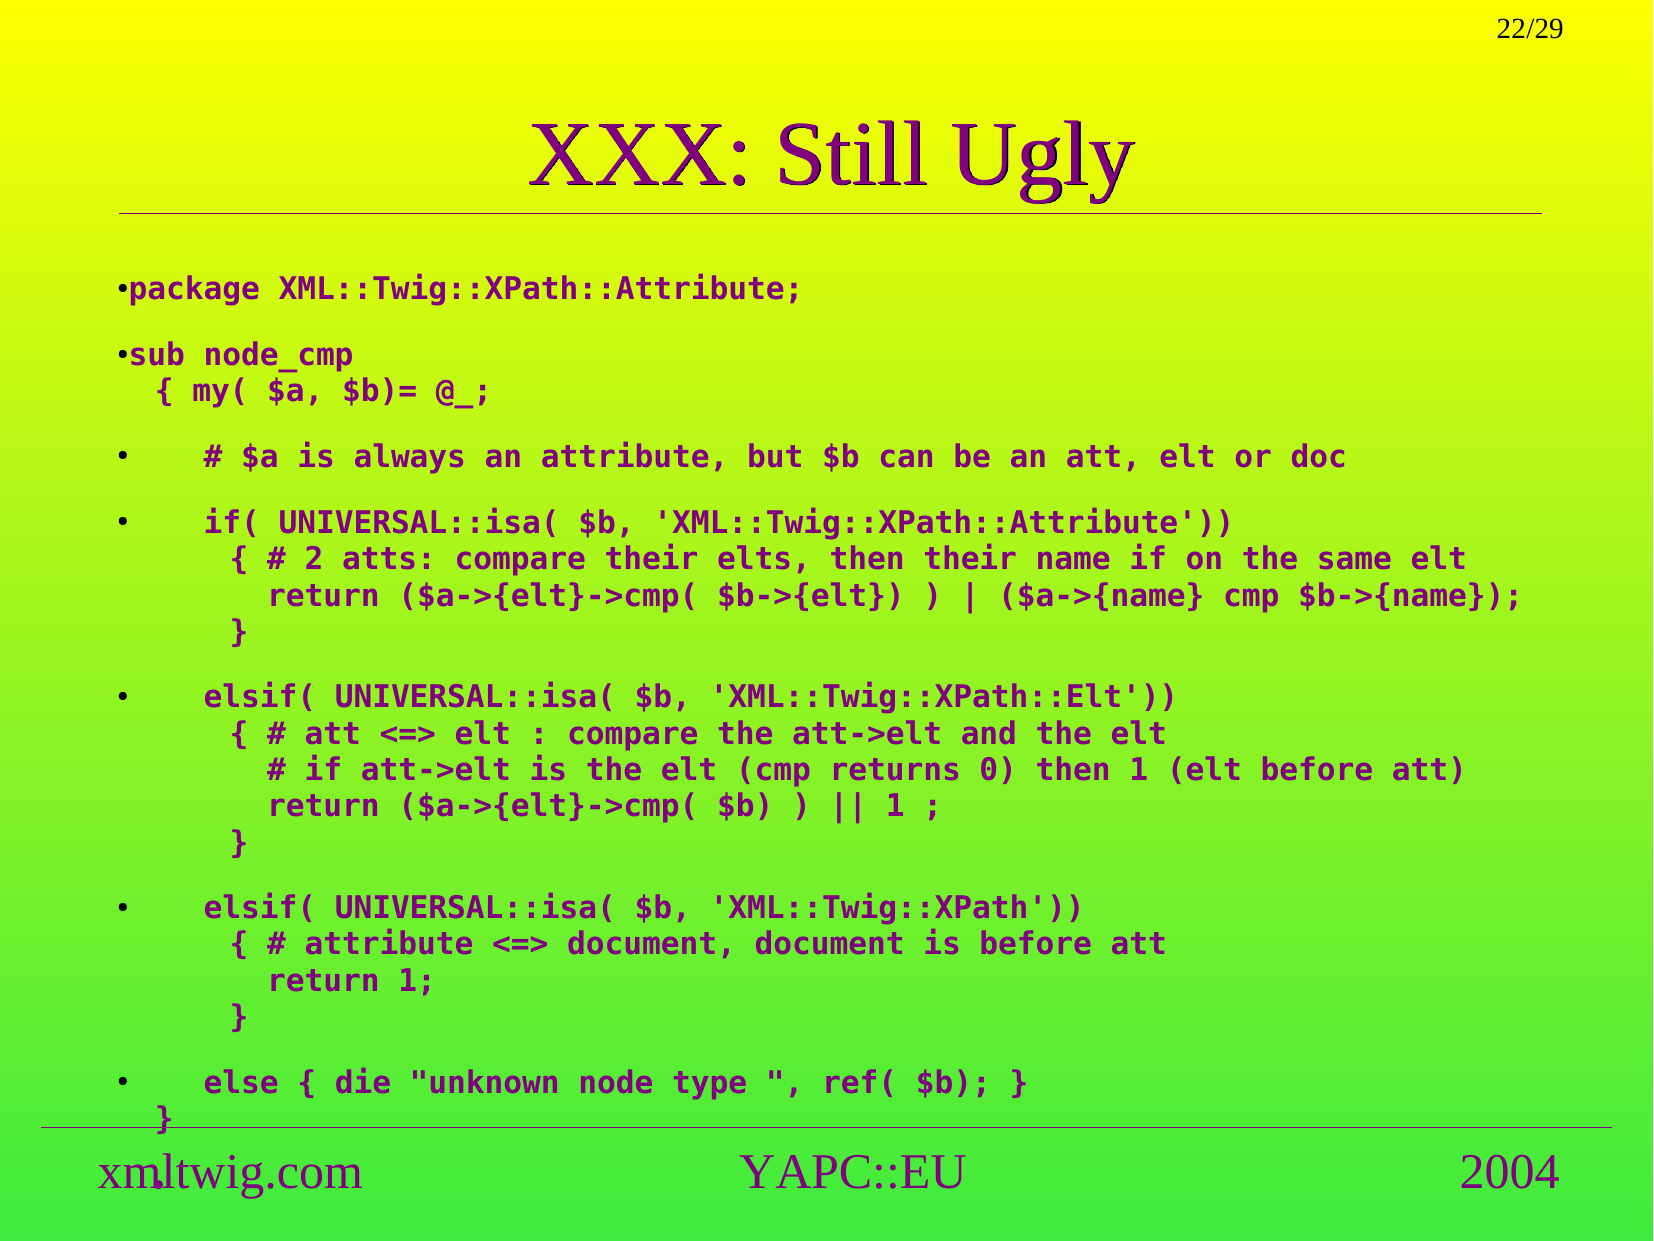

# XXX: Still Ugly
package XML::Twig::XPath::Attribute;
sub node_cmp
 { my( $a, $b)= @_;
 # $a is always an attribute, but $b can be an att, elt or doc
 if( UNIVERSAL::isa( $b, 'XML::Twig::XPath::Attribute'))
 { # 2 atts: compare their elts, then their name if on the same elt
 return ($a->{elt}->cmp( $b->{elt}) ) | ($a->{name} cmp $b->{name});
 }
 elsif( UNIVERSAL::isa( $b, 'XML::Twig::XPath::Elt'))
 { # att <=> elt : compare the att->elt and the elt
 # if att->elt is the elt (cmp returns 0) then 1 (elt before att)
 return ($a->{elt}->cmp( $b) ) || 1 ;
 }
 elsif( UNIVERSAL::isa( $b, 'XML::Twig::XPath'))
 { # attribute <=> document, document is before att
 return 1;
 }
 else { die "unknown node type ", ref( $b); }
 }